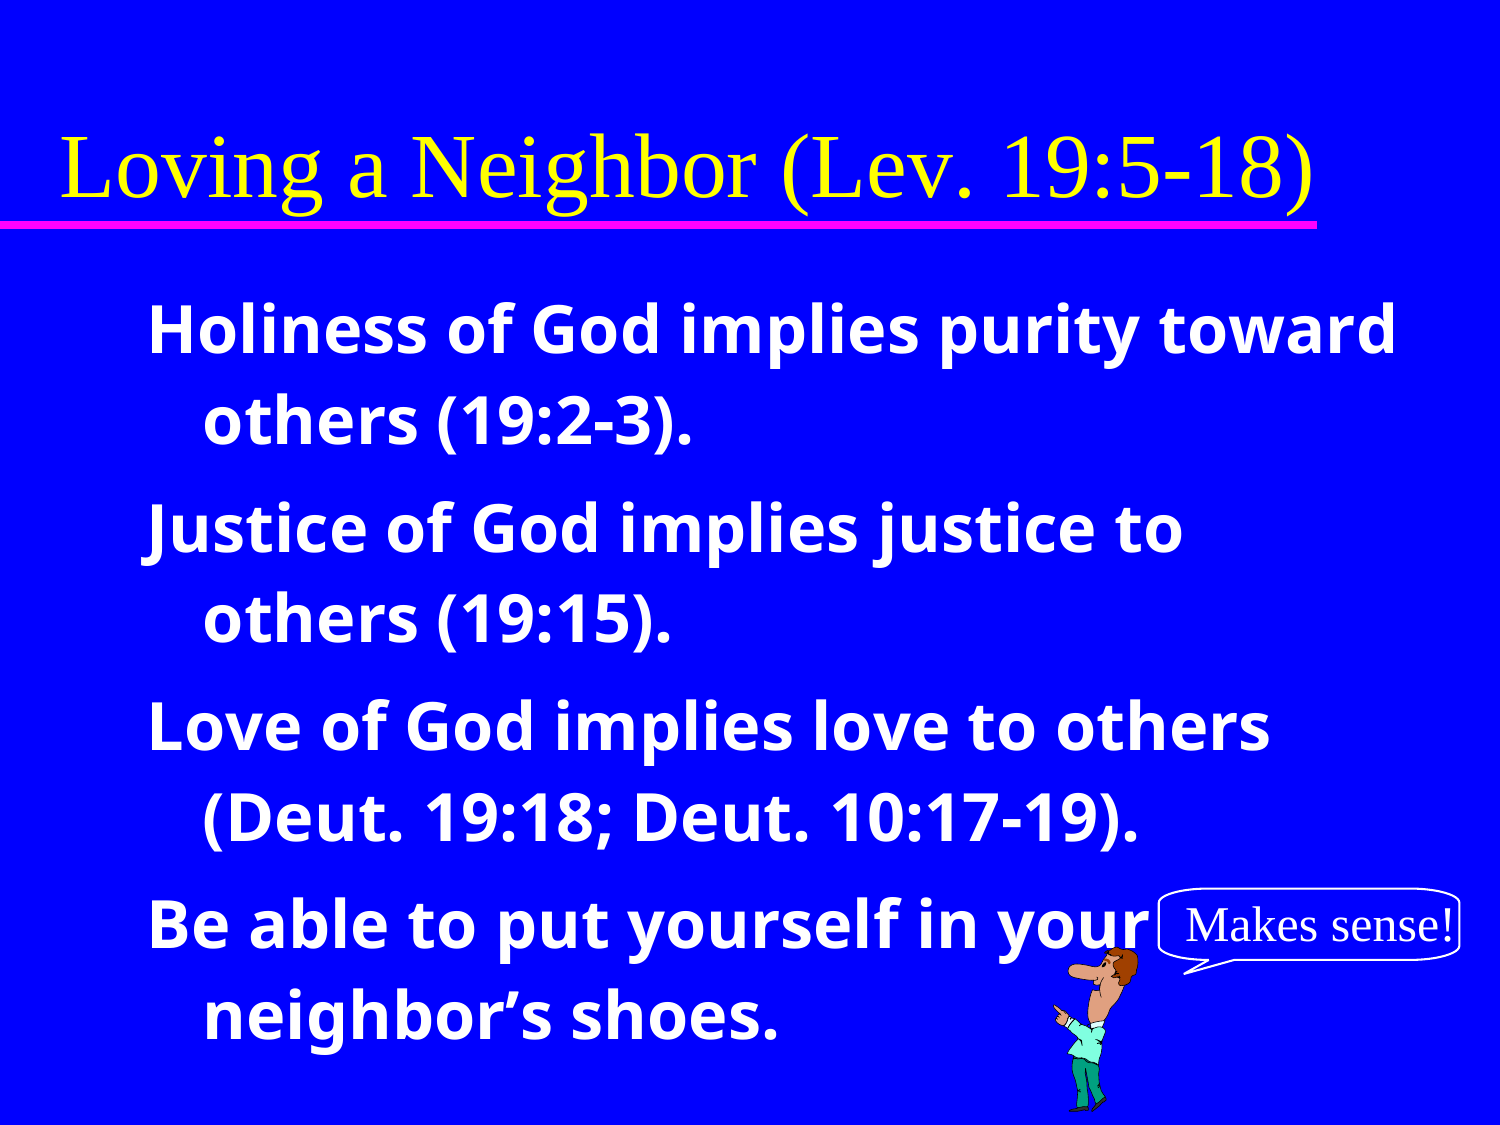

# Loving a Neighbor (Lev. 19:5-18)
Holiness of God implies purity toward others (19:2-3).
Justice of God implies justice to others (19:15).
Love of God implies love to others (Deut. 19:18; Deut. 10:17-19).
Be able to put yourself in your neighbor’s shoes.
Makes sense!